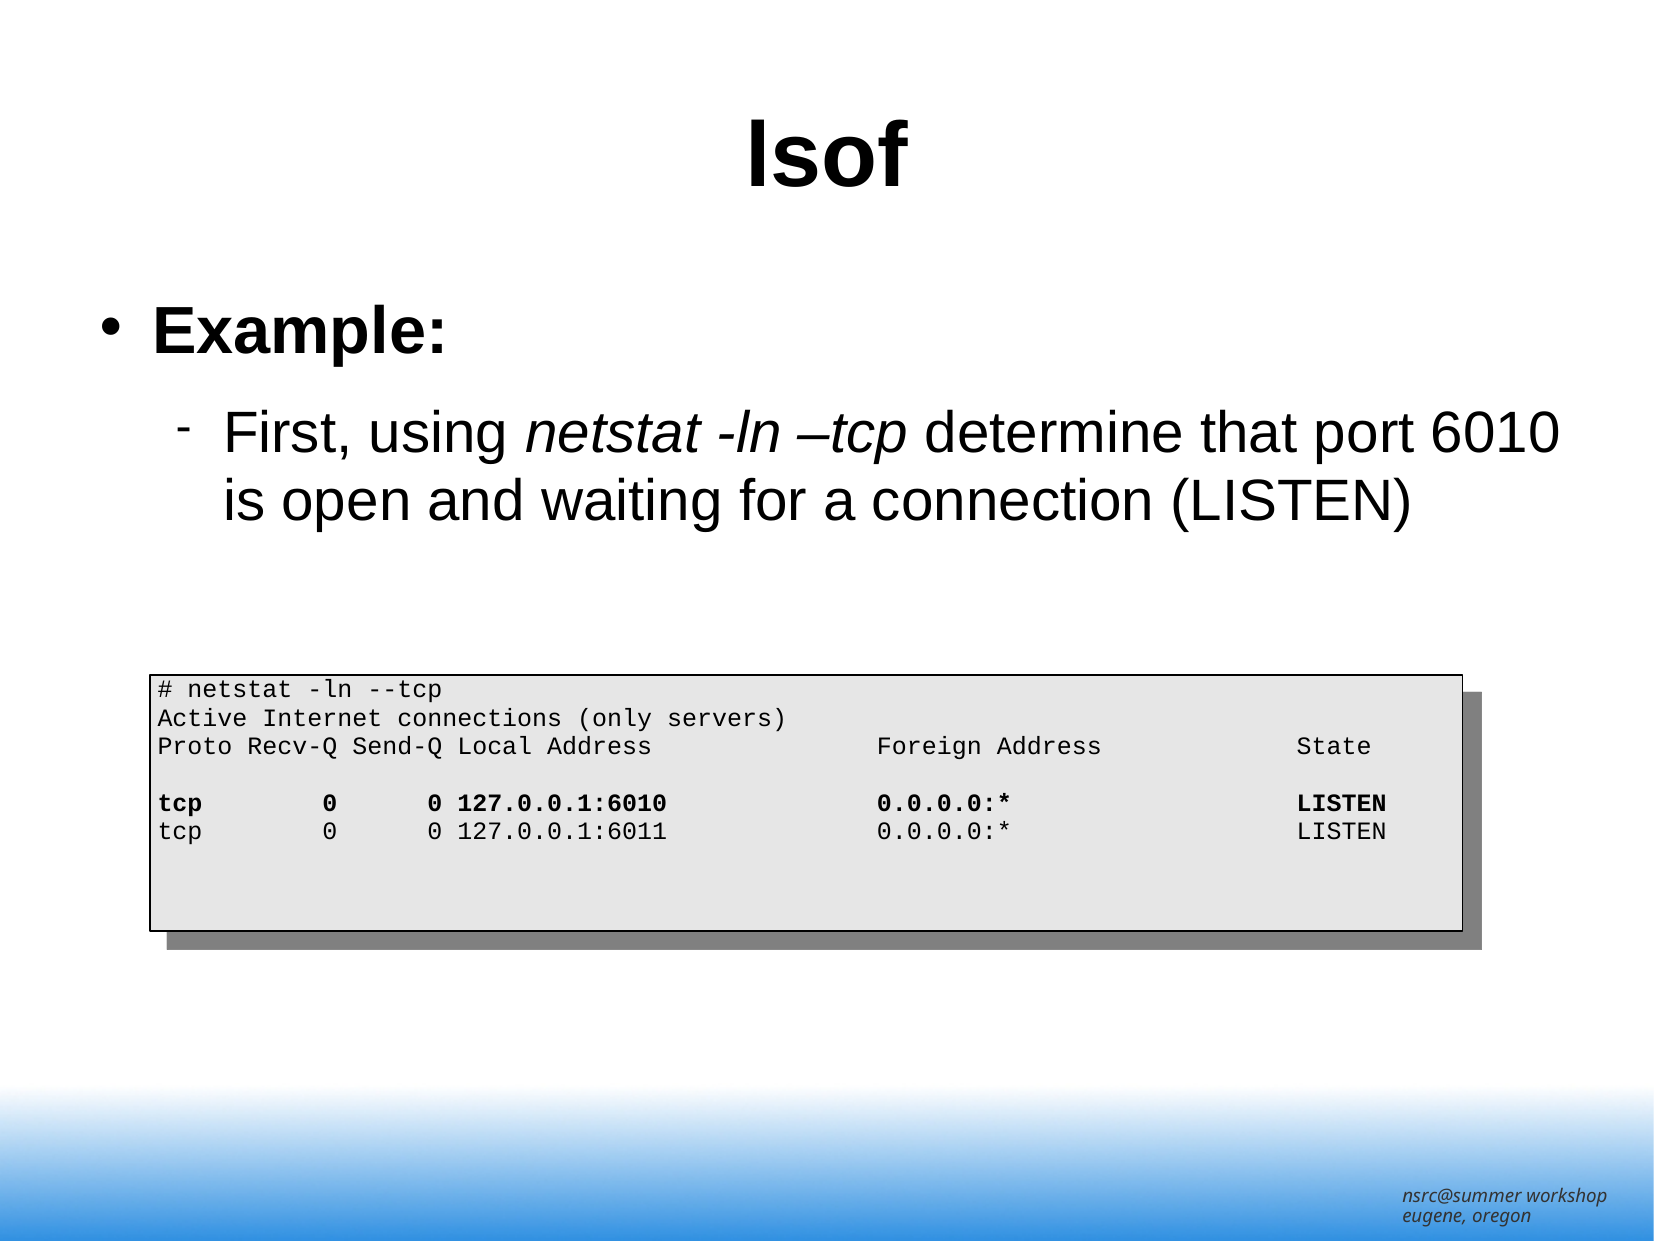

# lsof
Example:
First, using netstat -ln –tcp determine that port 6010 is open and waiting for a connection (LISTEN)
# netstat -ln --tcp
Active Internet connections (only servers)‏
Proto Recv-Q Send-Q Local Address Foreign Address State
tcp 0 0 127.0.0.1:6010 0.0.0.0:* LISTEN
tcp 0 0 127.0.0.1:6011 0.0.0.0:* LISTEN